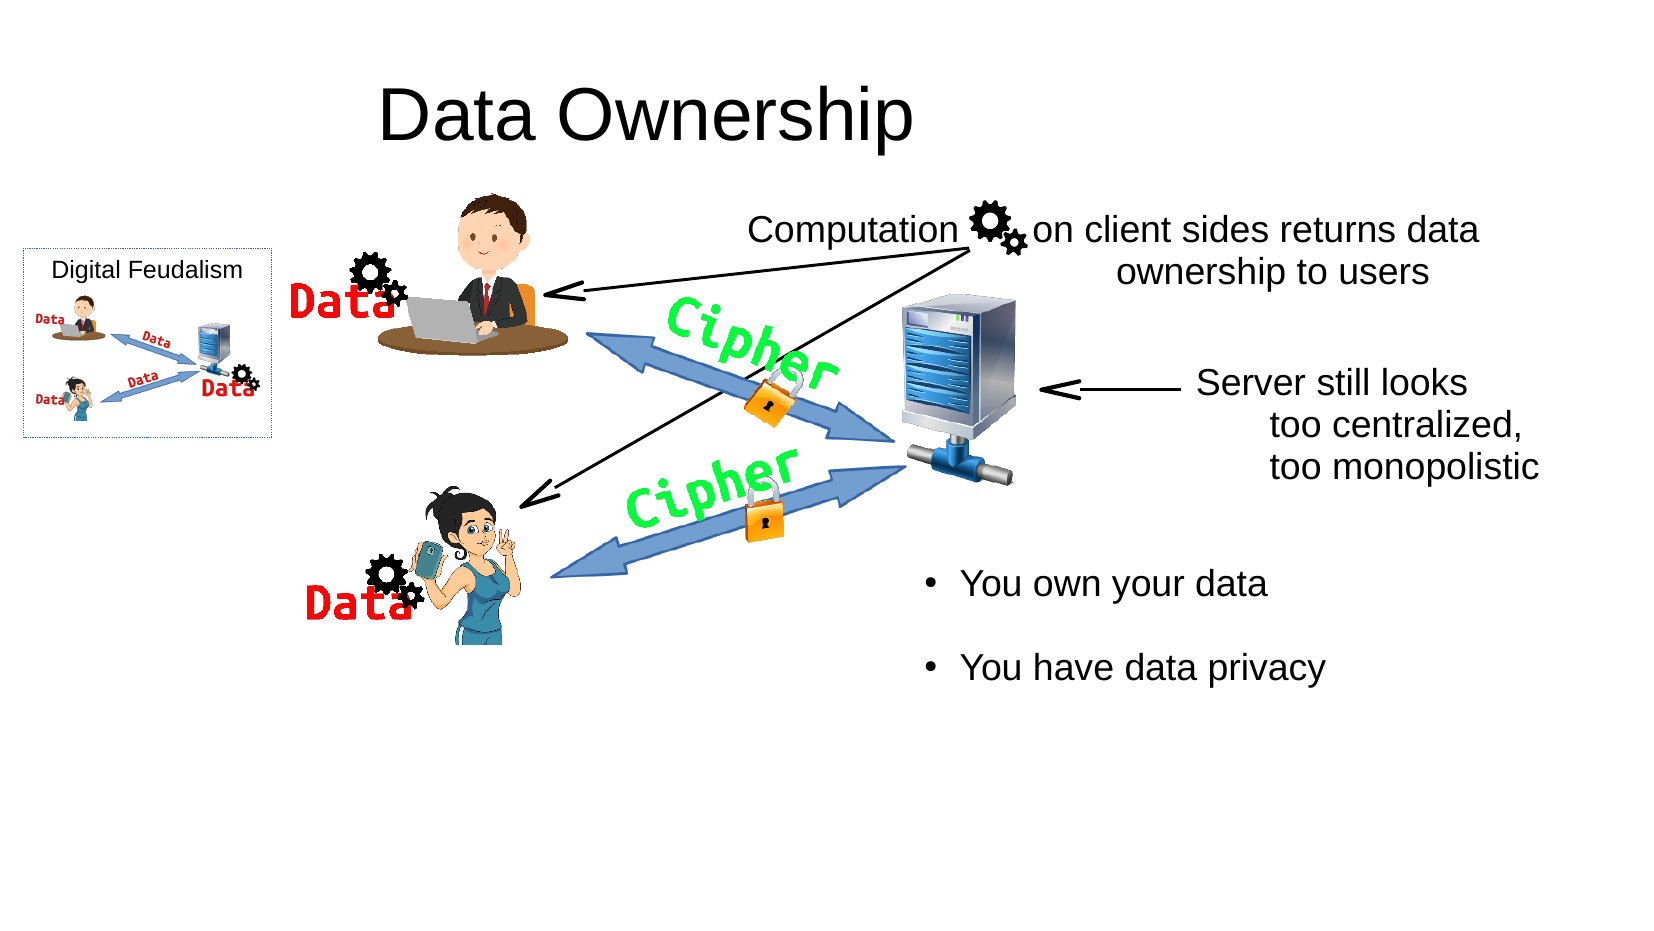

# Data Ownership
Computation on client sides returns data
					ownership to users
Digital Feudalism
Server still looks
	too centralized,
	too monopolistic
You own your data
You have data privacy